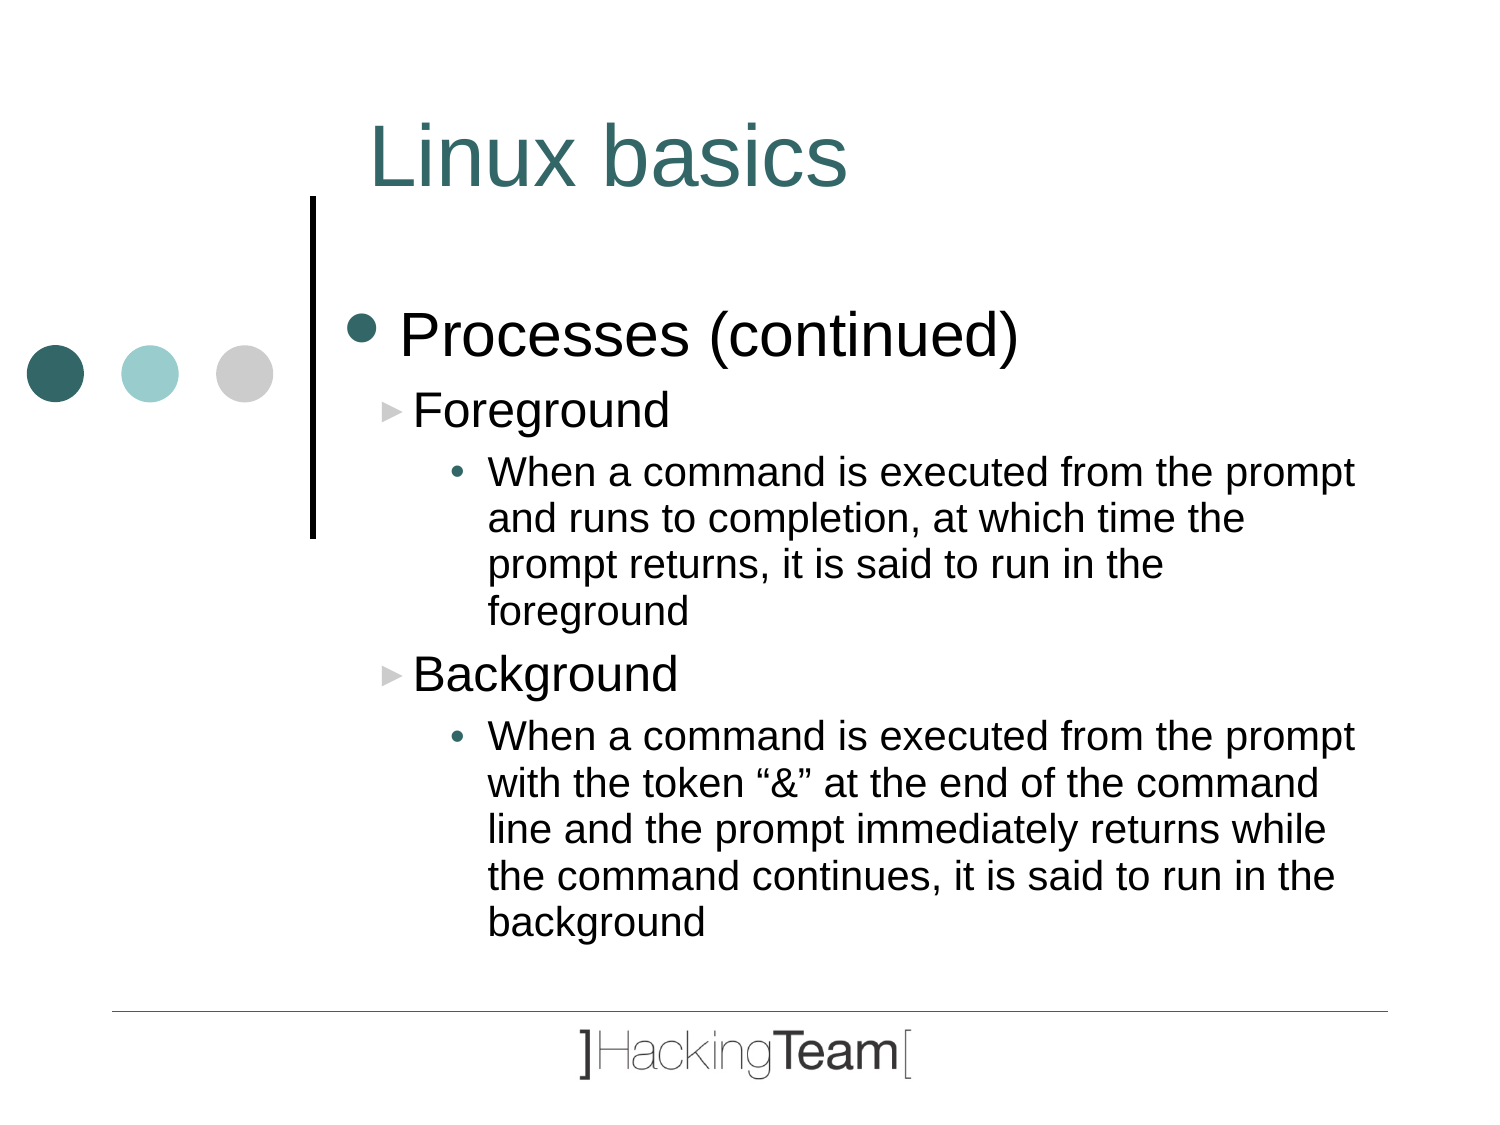

# Linux basics
Processes (continued)
Foreground
When a command is executed from the prompt and runs to completion, at which time the prompt returns, it is said to run in the foreground
Background
When a command is executed from the prompt with the token “&” at the end of the command line and the prompt immediately returns while the command continues, it is said to run in the background